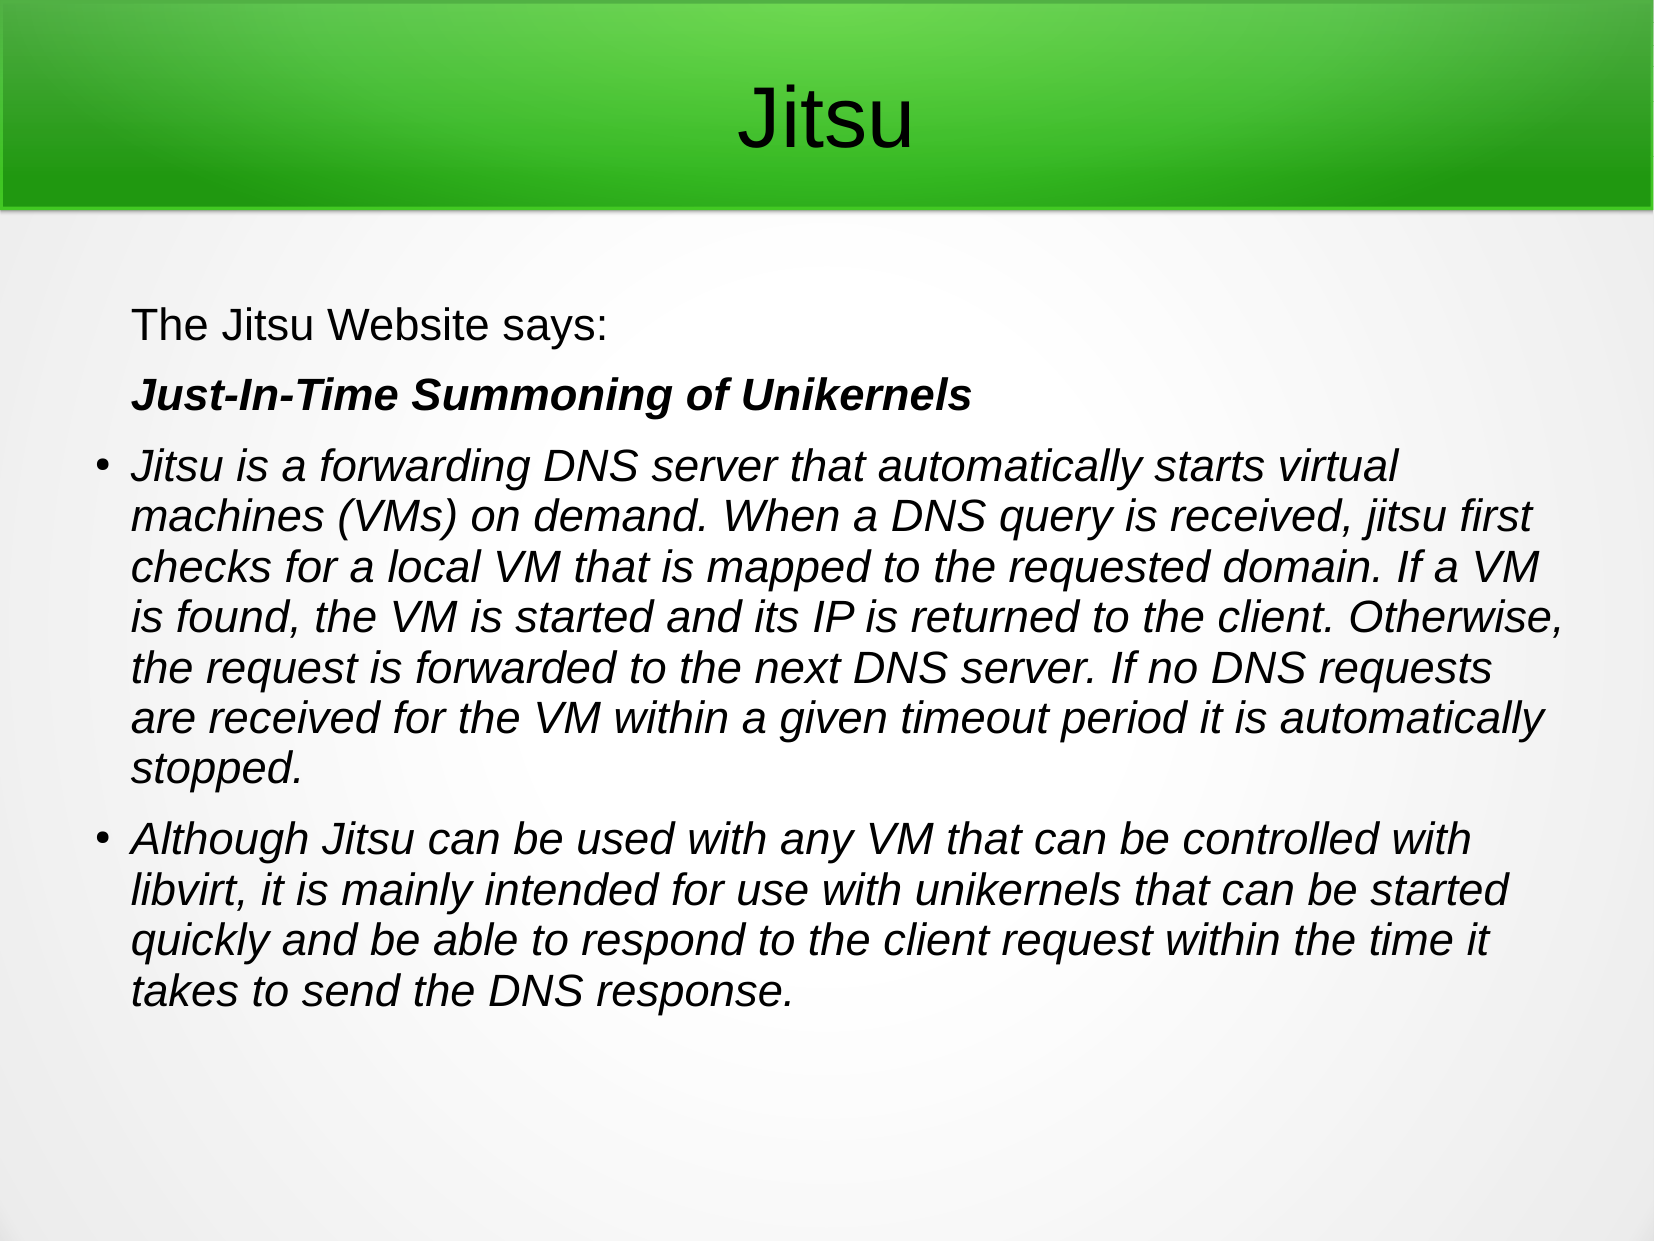

# Jitsu
The Jitsu Website says:
Just-In-Time Summoning of Unikernels
Jitsu is a forwarding DNS server that automatically starts virtual machines (VMs) on demand. When a DNS query is received, jitsu first checks for a local VM that is mapped to the requested domain. If a VM is found, the VM is started and its IP is returned to the client. Otherwise, the request is forwarded to the next DNS server. If no DNS requests are received for the VM within a given timeout period it is automatically stopped.
Although Jitsu can be used with any VM that can be controlled with libvirt, it is mainly intended for use with unikernels that can be started quickly and be able to respond to the client request within the time it takes to send the DNS response.